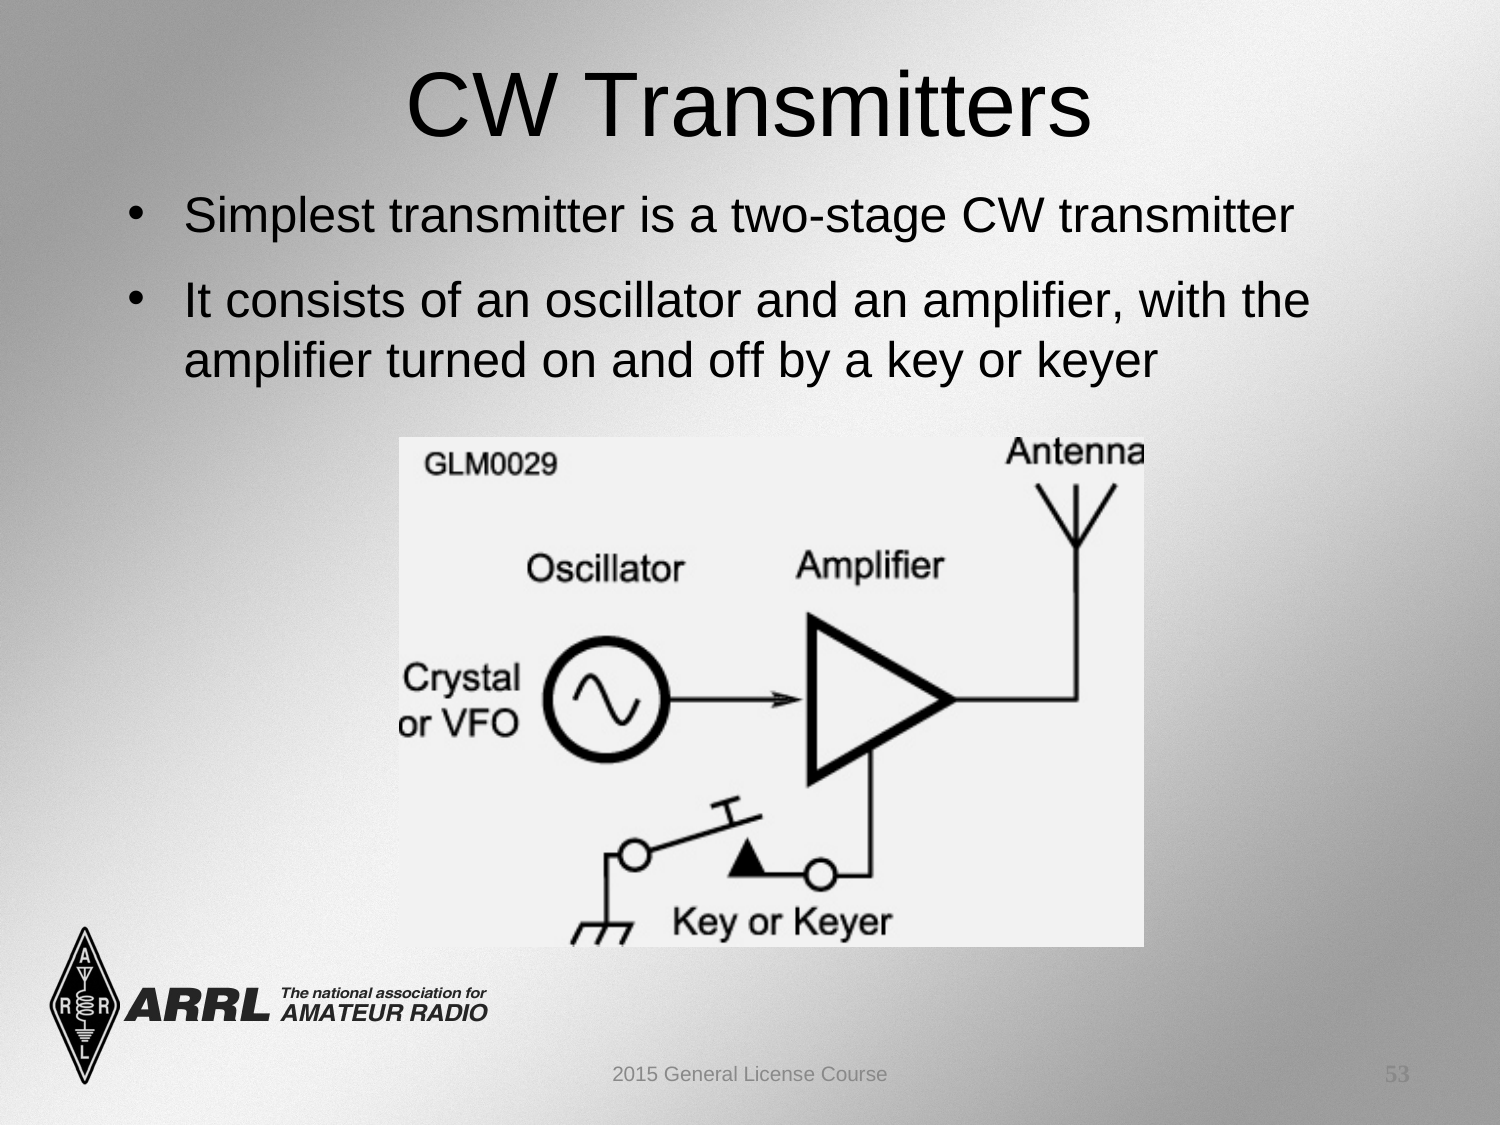

CW Transmitters
Simplest transmitter is a two-stage CW transmitter
It consists of an oscillator and an amplifier, with the amplifier turned on and off by a key or keyer
2015 General License Course